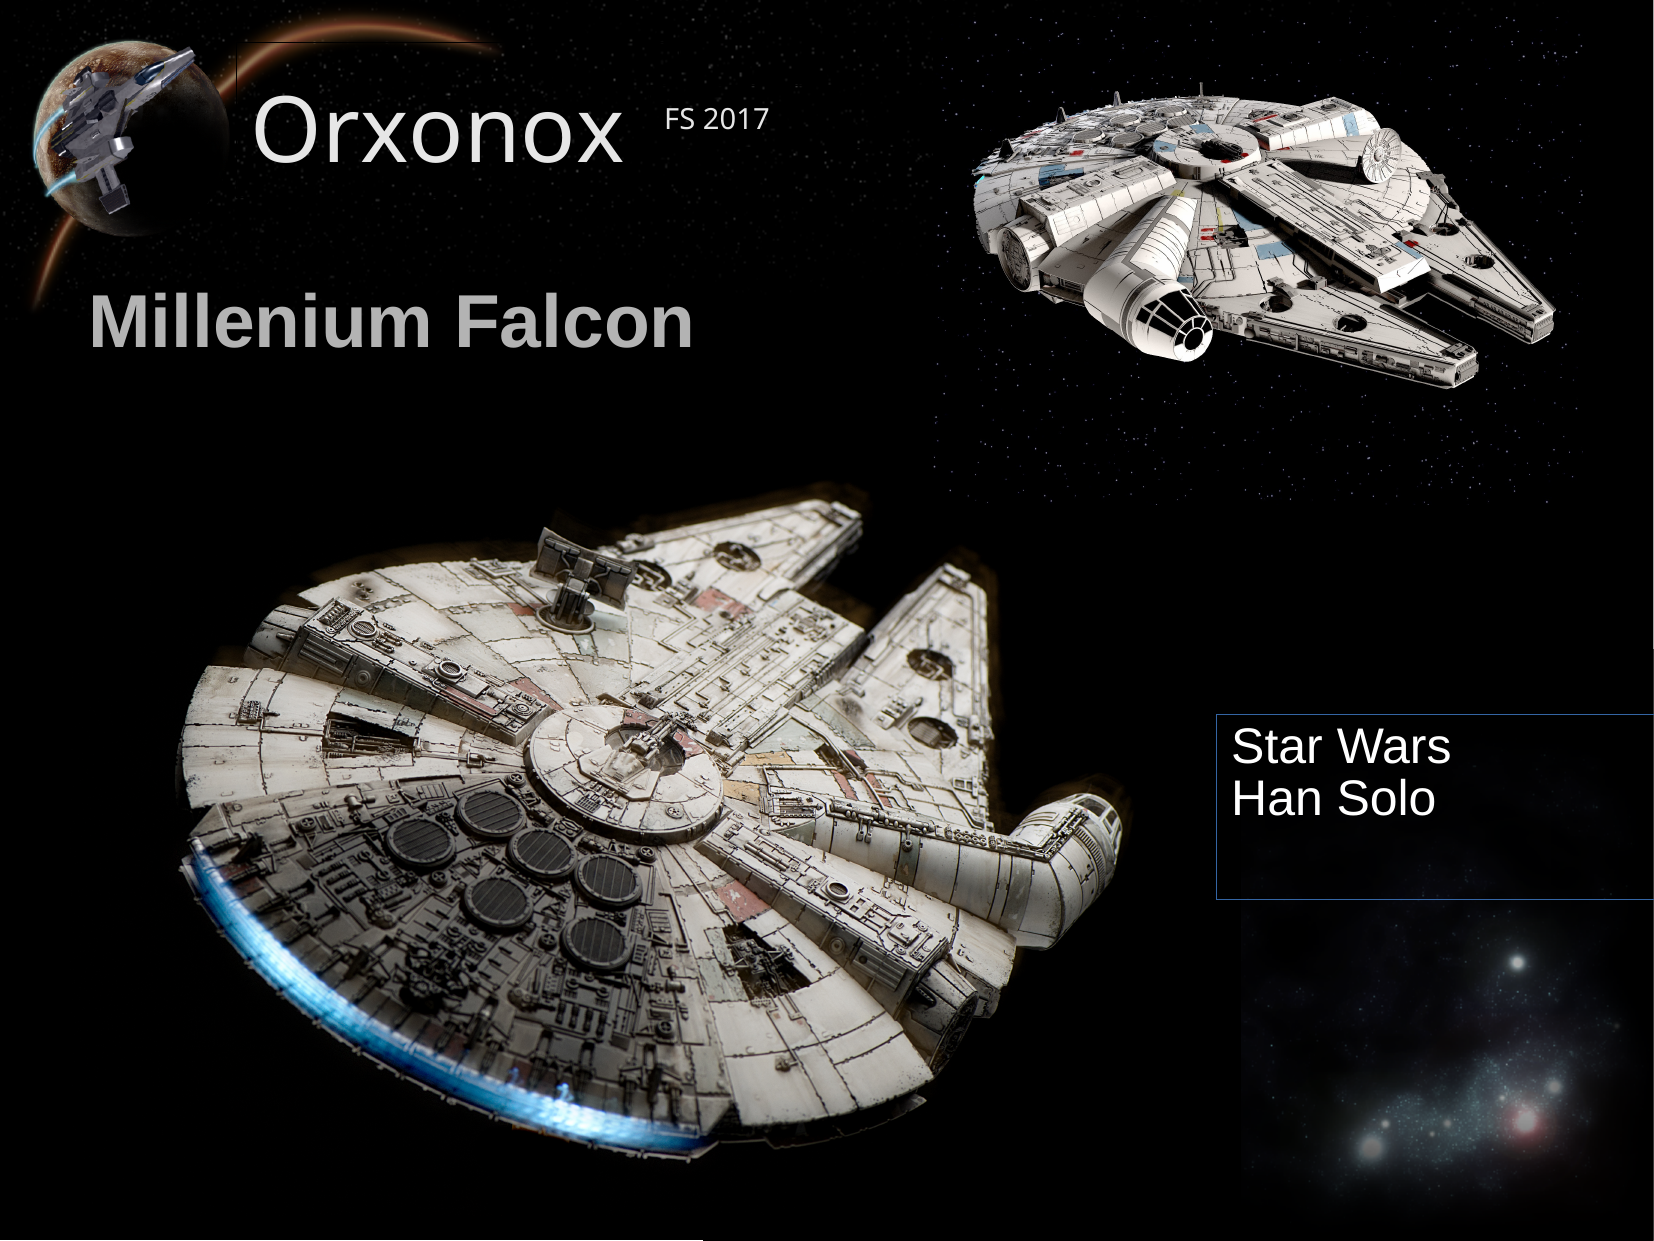

# Millenium Falcon
Star Wars
Han Solo